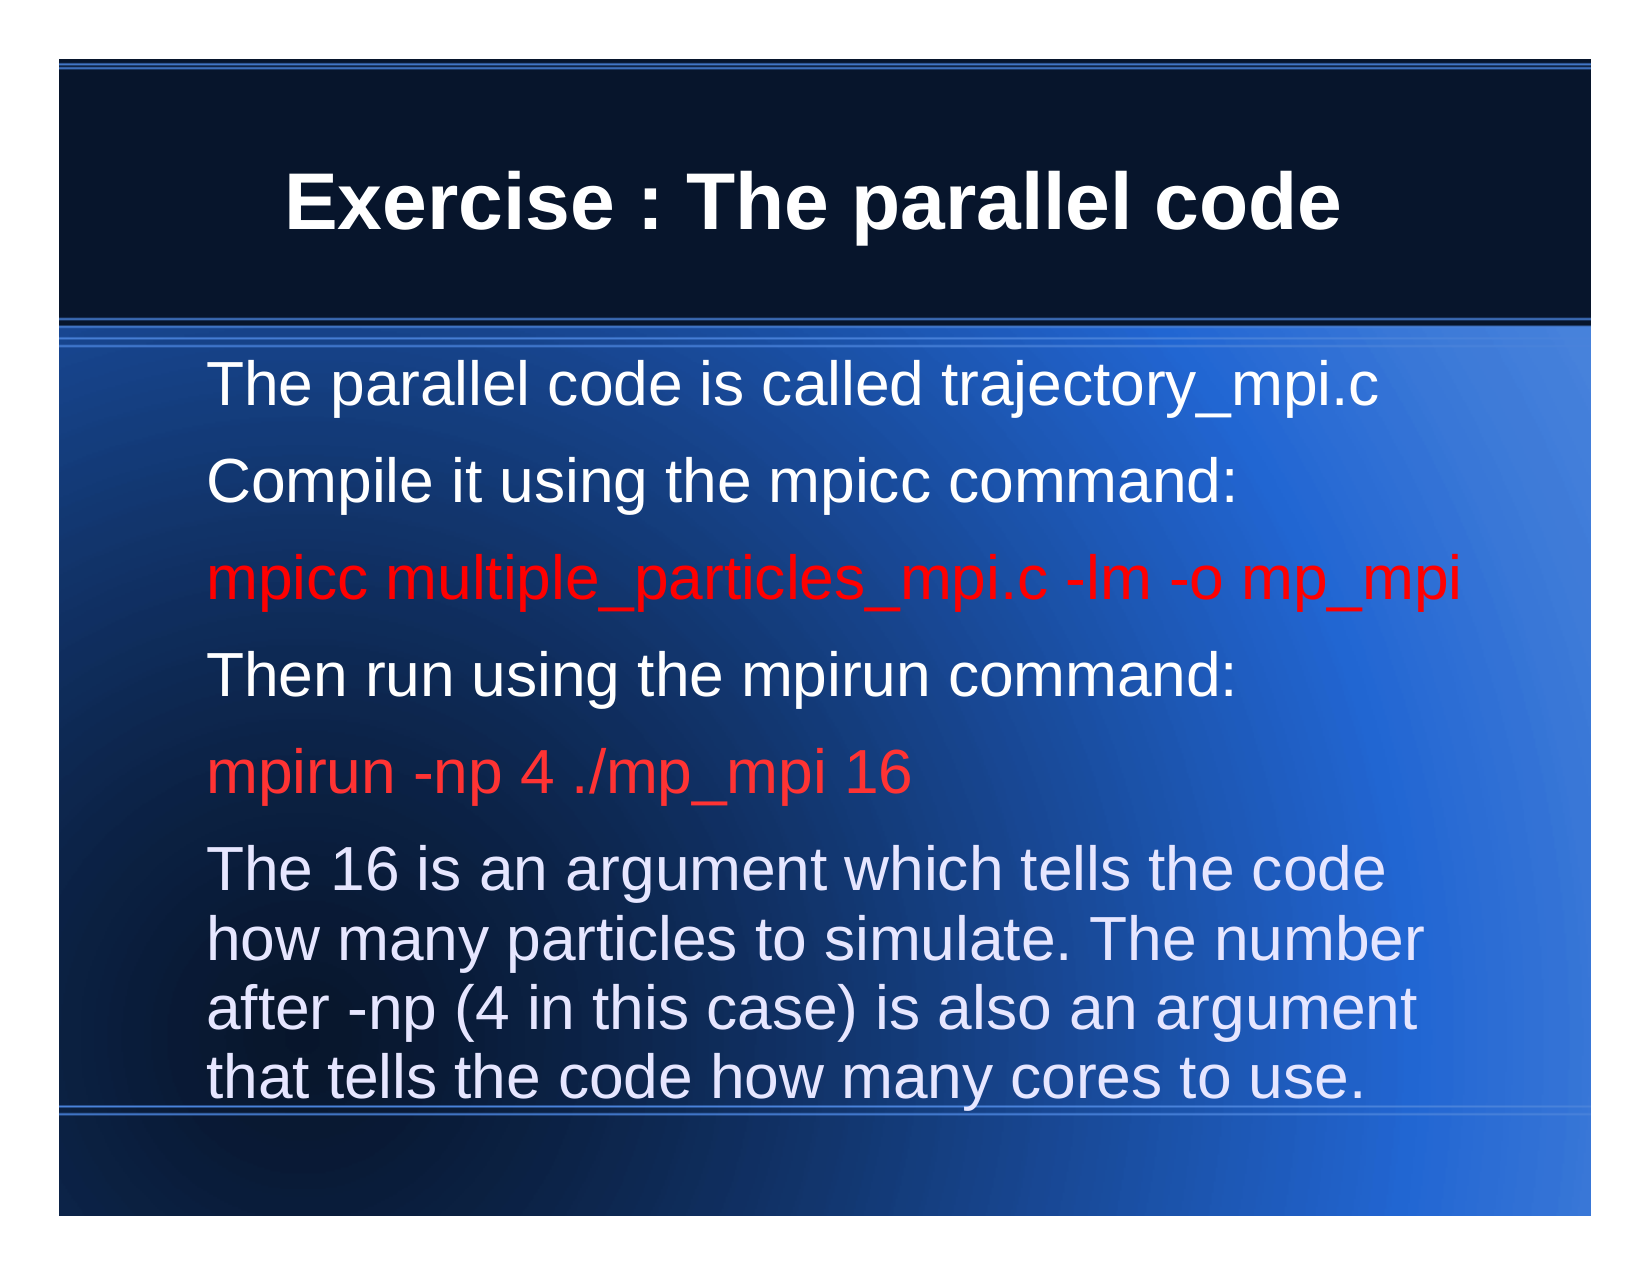

# Exercise : The parallel code
The parallel code is called trajectory_mpi.c
Compile it using the mpicc command:
mpicc multiple_particles_mpi.c -lm -o mp_mpi
Then run using the mpirun command:
mpirun -np 4 ./mp_mpi 16
The 16 is an argument which tells the code how many particles to simulate. The number after -np (4 in this case) is also an argument that tells the code how many cores to use.